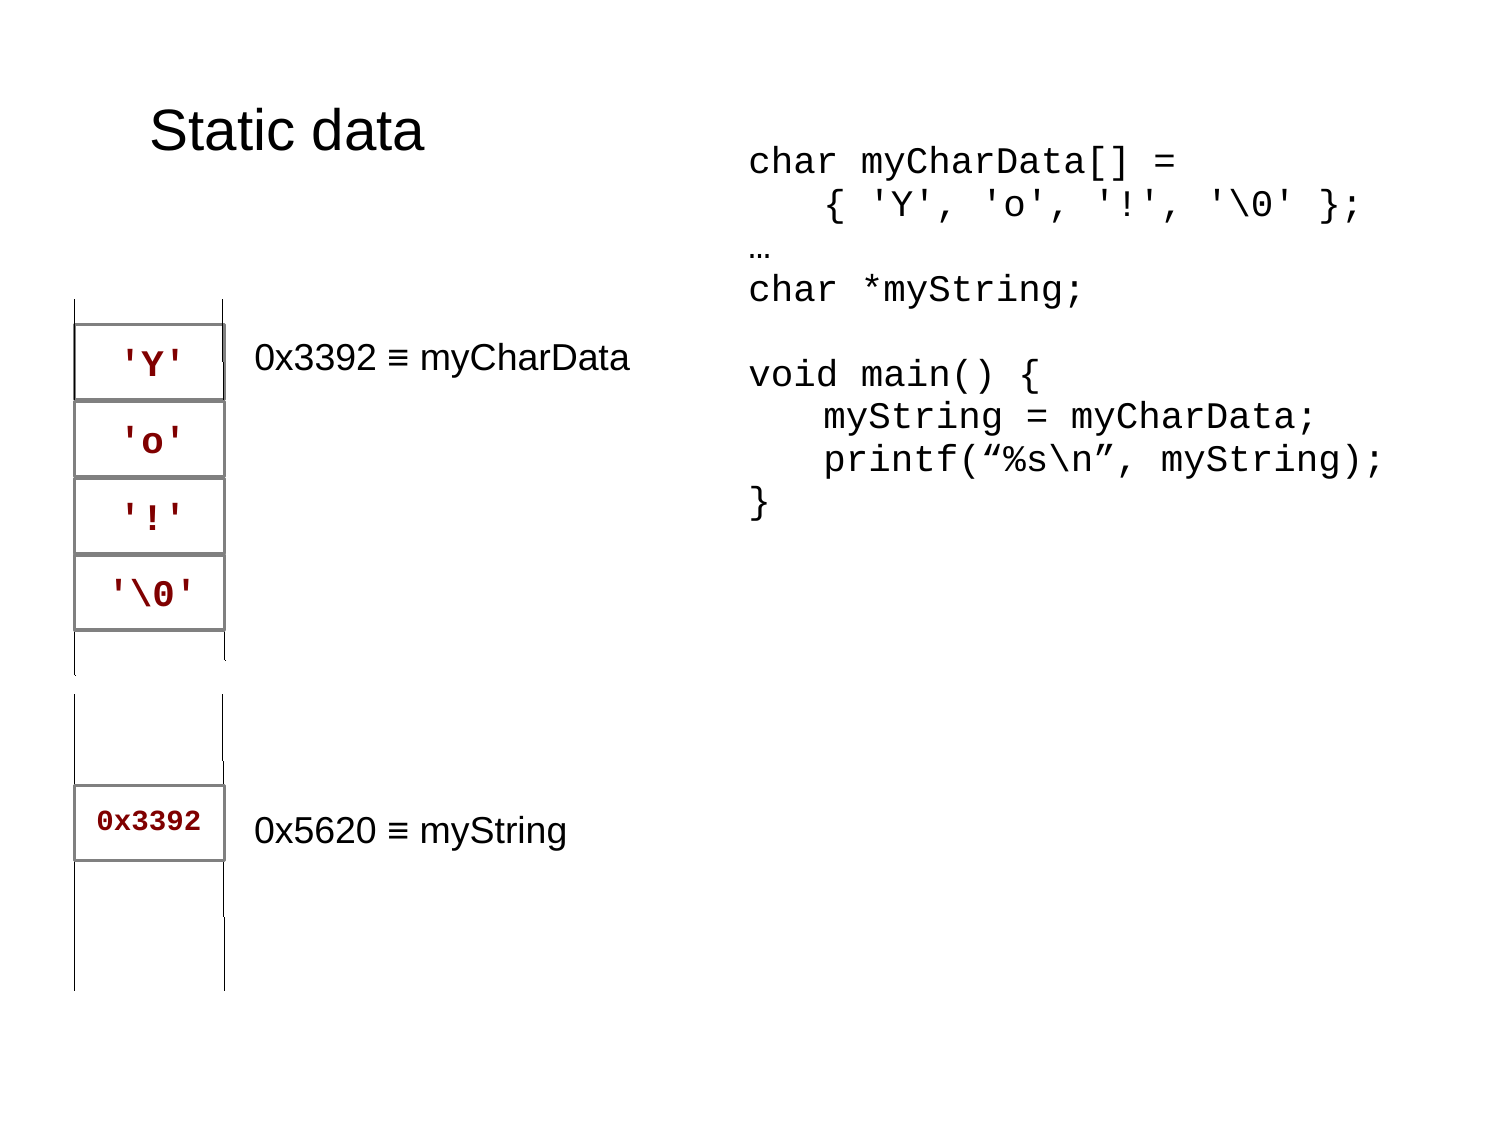

Static data
char myCharData[] =
	{ 'Y', 'o', '!', '\0' };
…
char *myString;
void main() {
	myString = myCharData;
	printf(“%s\n”, myString);
}
0x3392 ≡ myCharData
'Y'
'o'
'!'
'\0'
0x3392
0x5620 ≡ myString